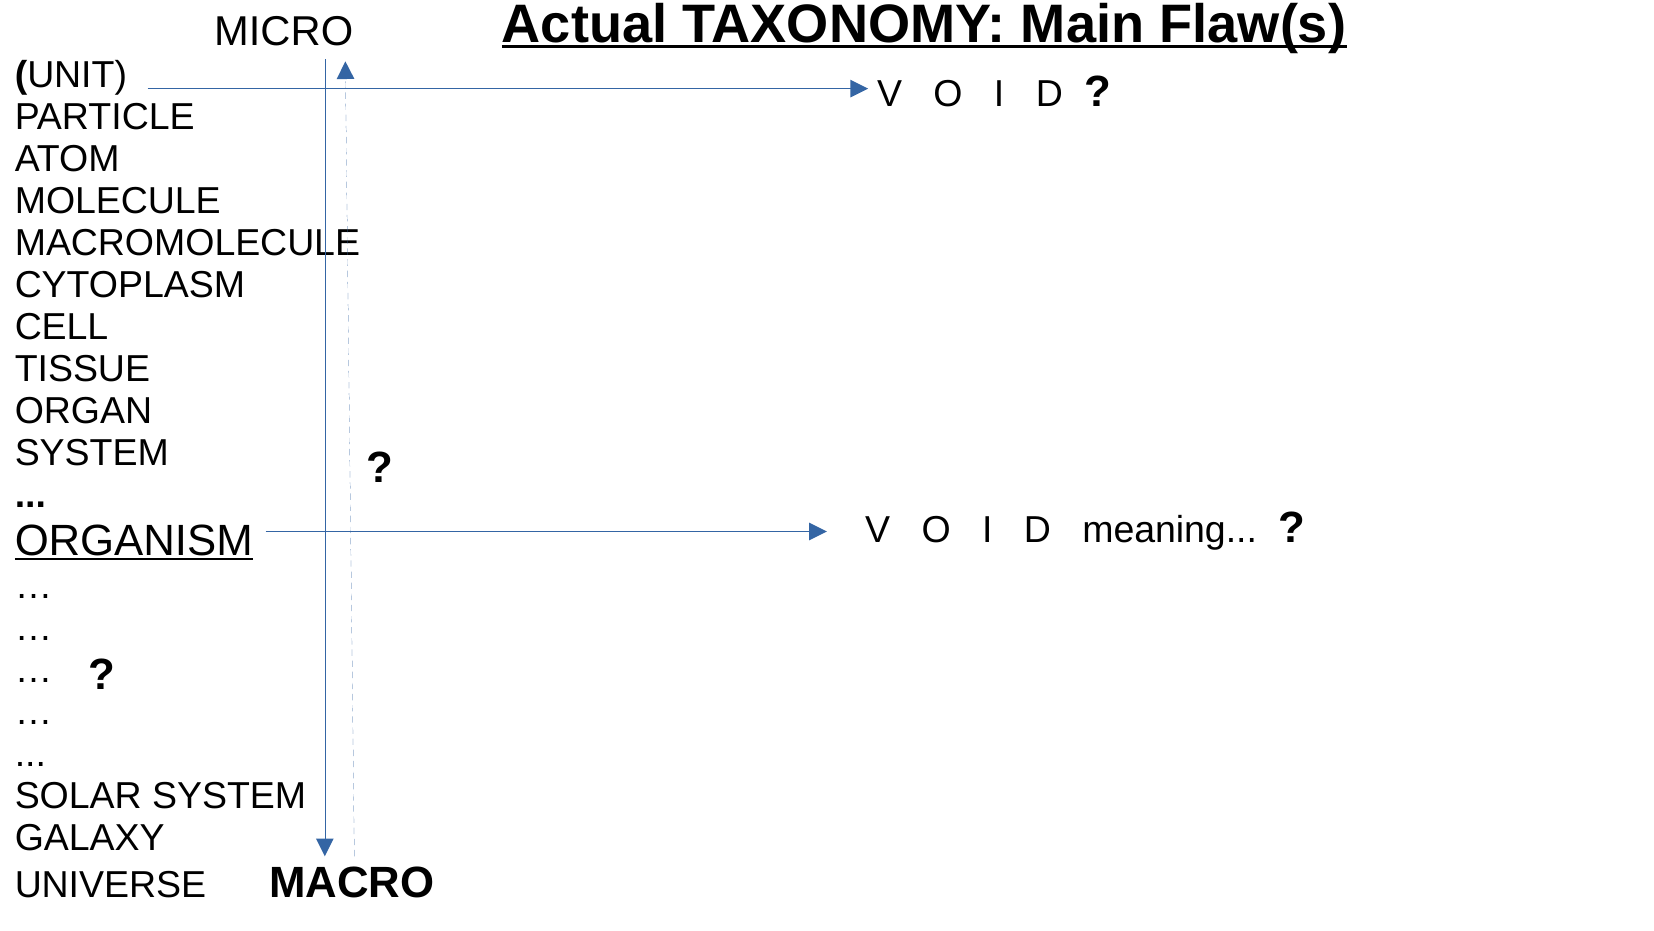

MICRO
(UNIT)
PARTICLE
ATOM
MOLECULE
MACROMOLECULE
CYTOPLASM
CELL
TISSUE
ORGAN
SYSTEM
...
ORGANISM
…
…
…
…
...
SOLAR SYSTEM
GALAXY
UNIVERSE MACRO
Actual TAXONOMY: Main Flaw(s)
V O I D ?
?
V O I D meaning... ?
?